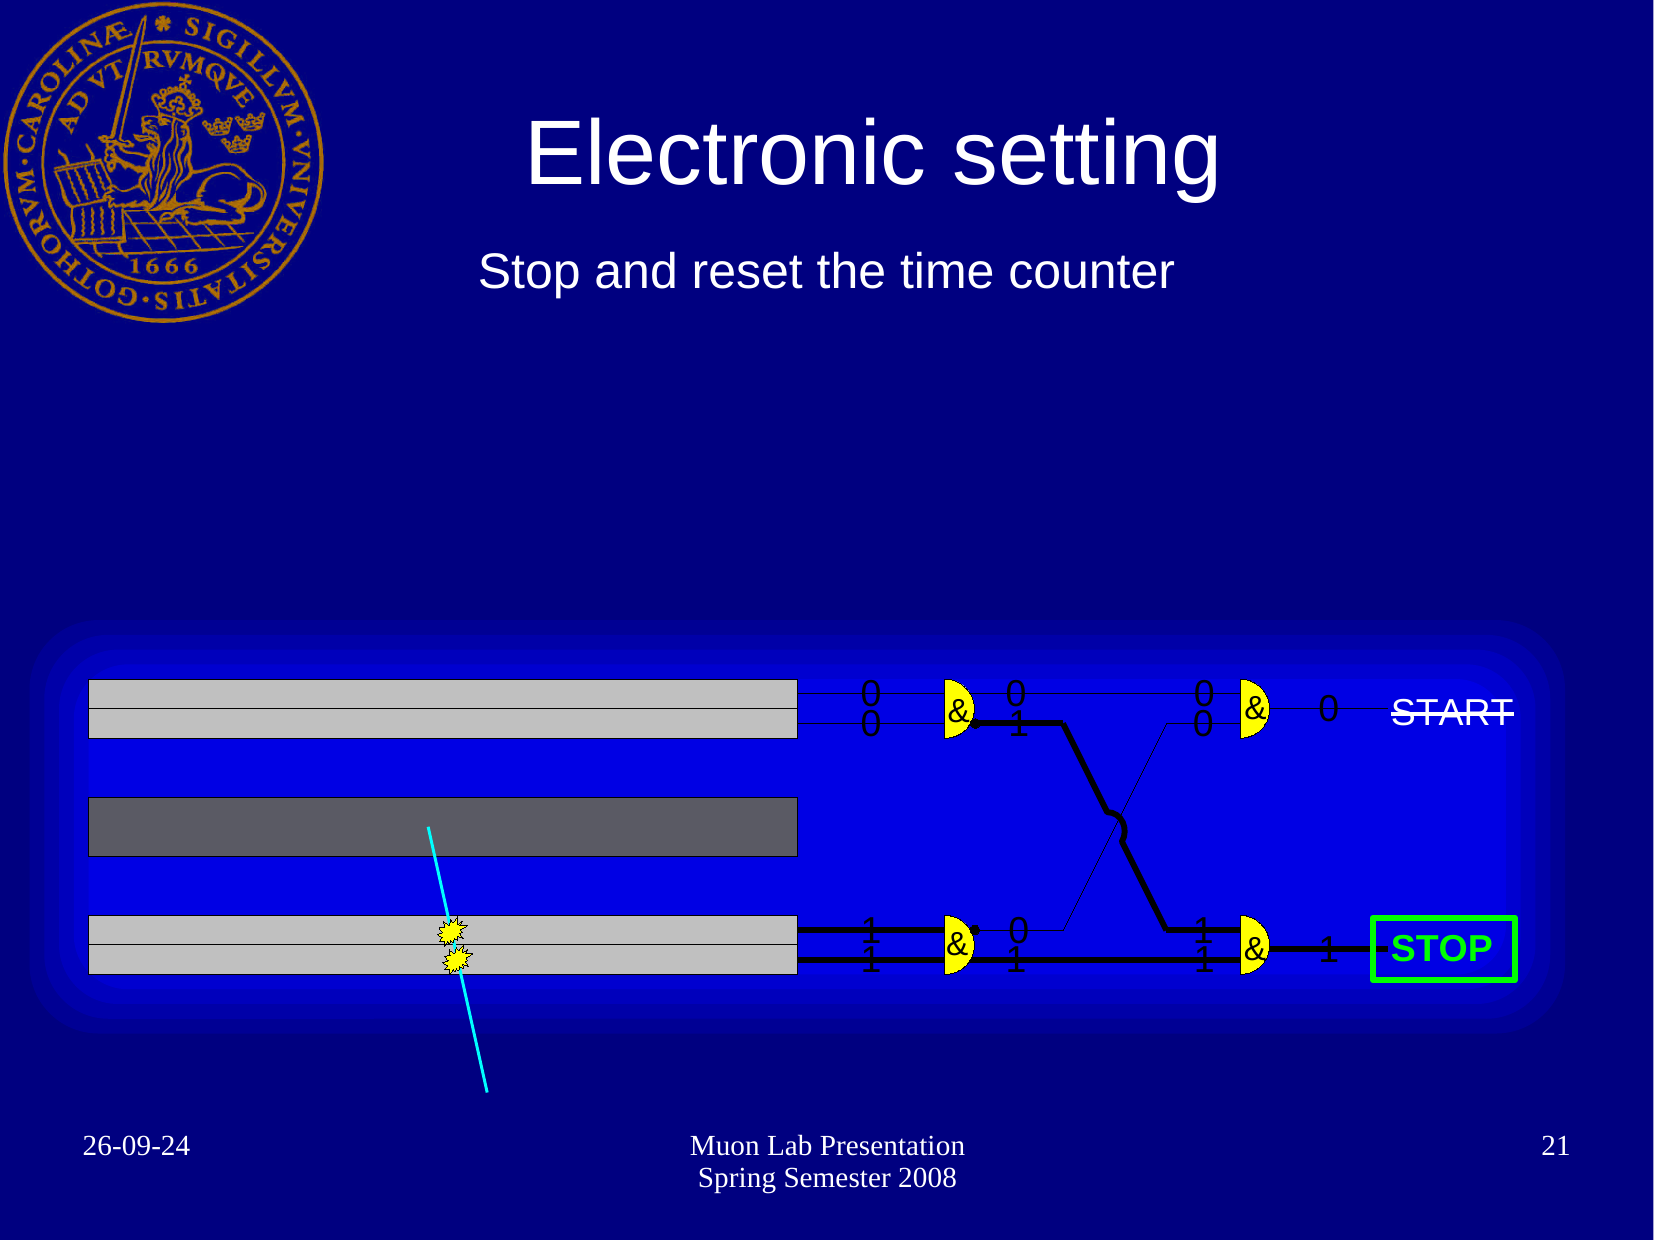

# Electronic setting
Stop and reset the time counter
START
&
&
0
 0 0
0
0
1
0
STOP
&
&
1
0
1
1
1
 1 1
21